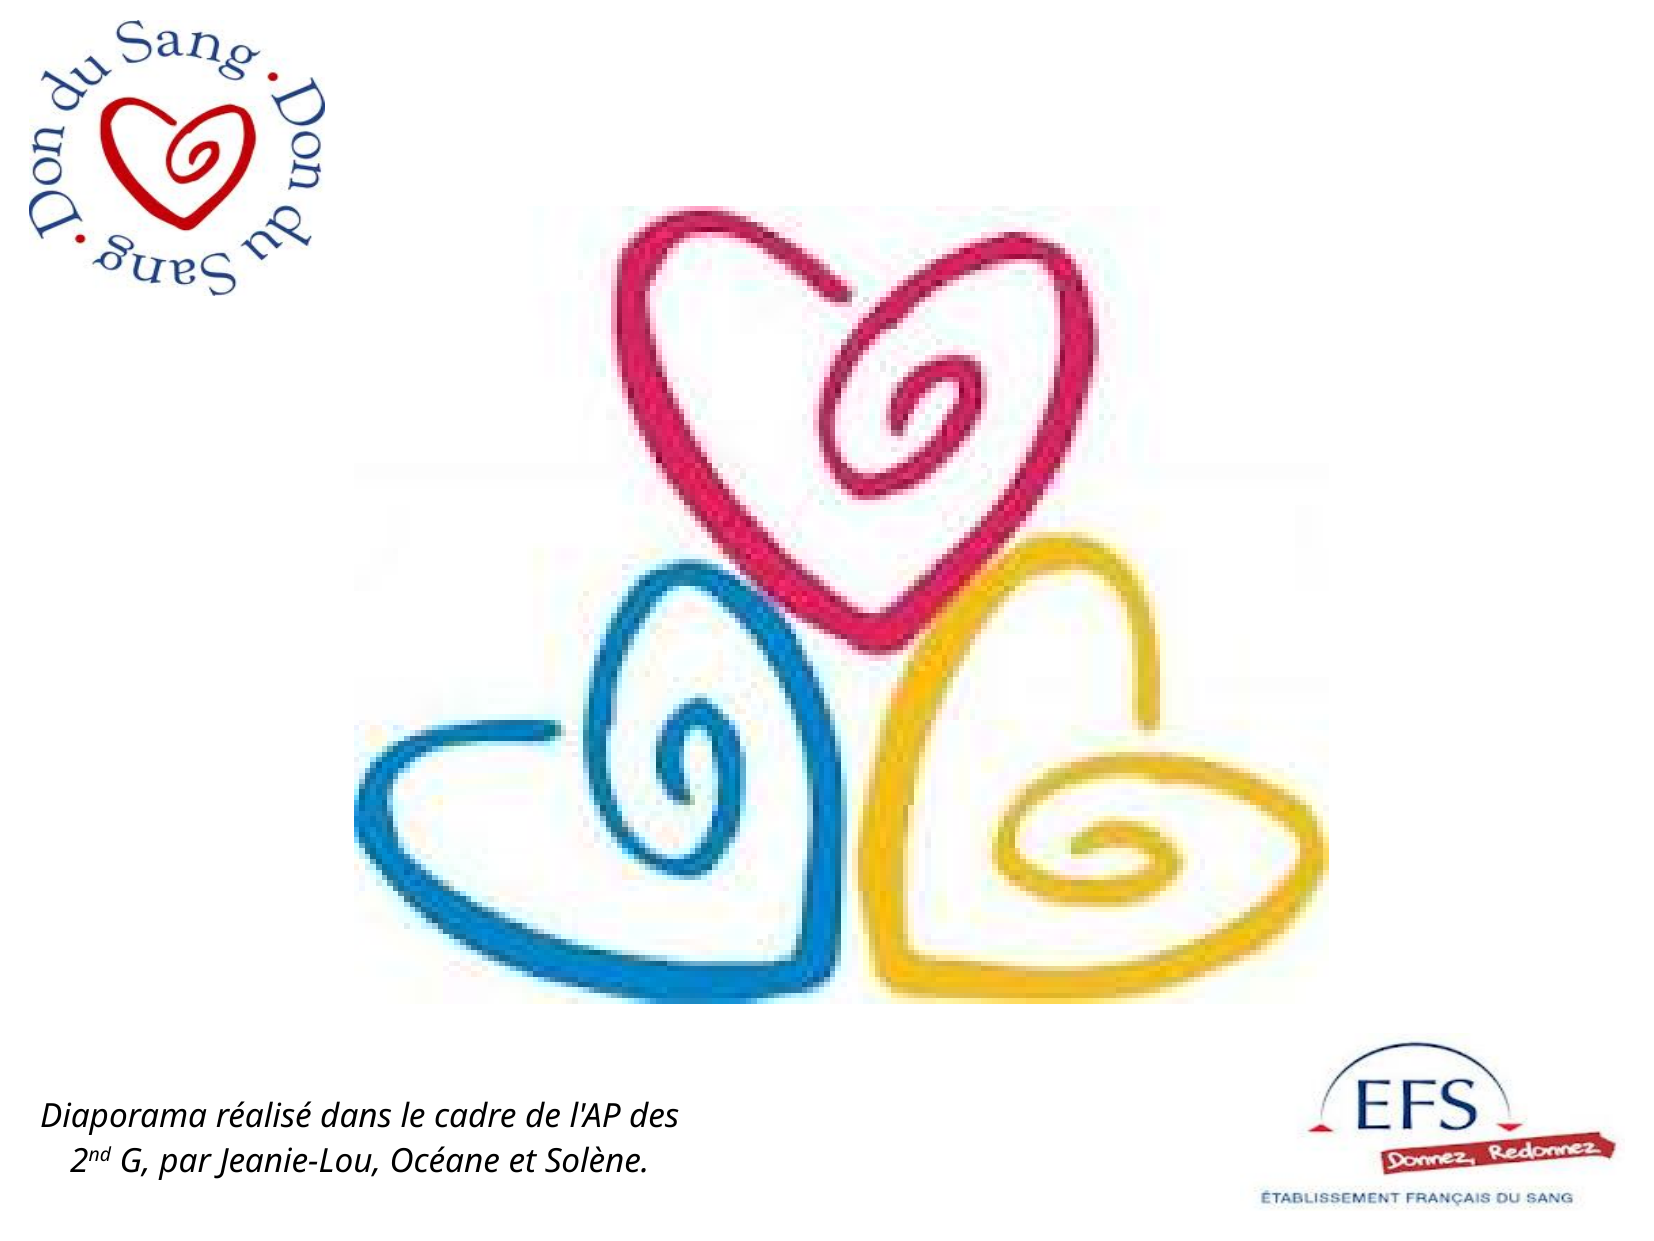

# Diaporama réalisé dans le cadre de l'AP des 2nd G, par Jeanie-Lou, Océane et Solène.